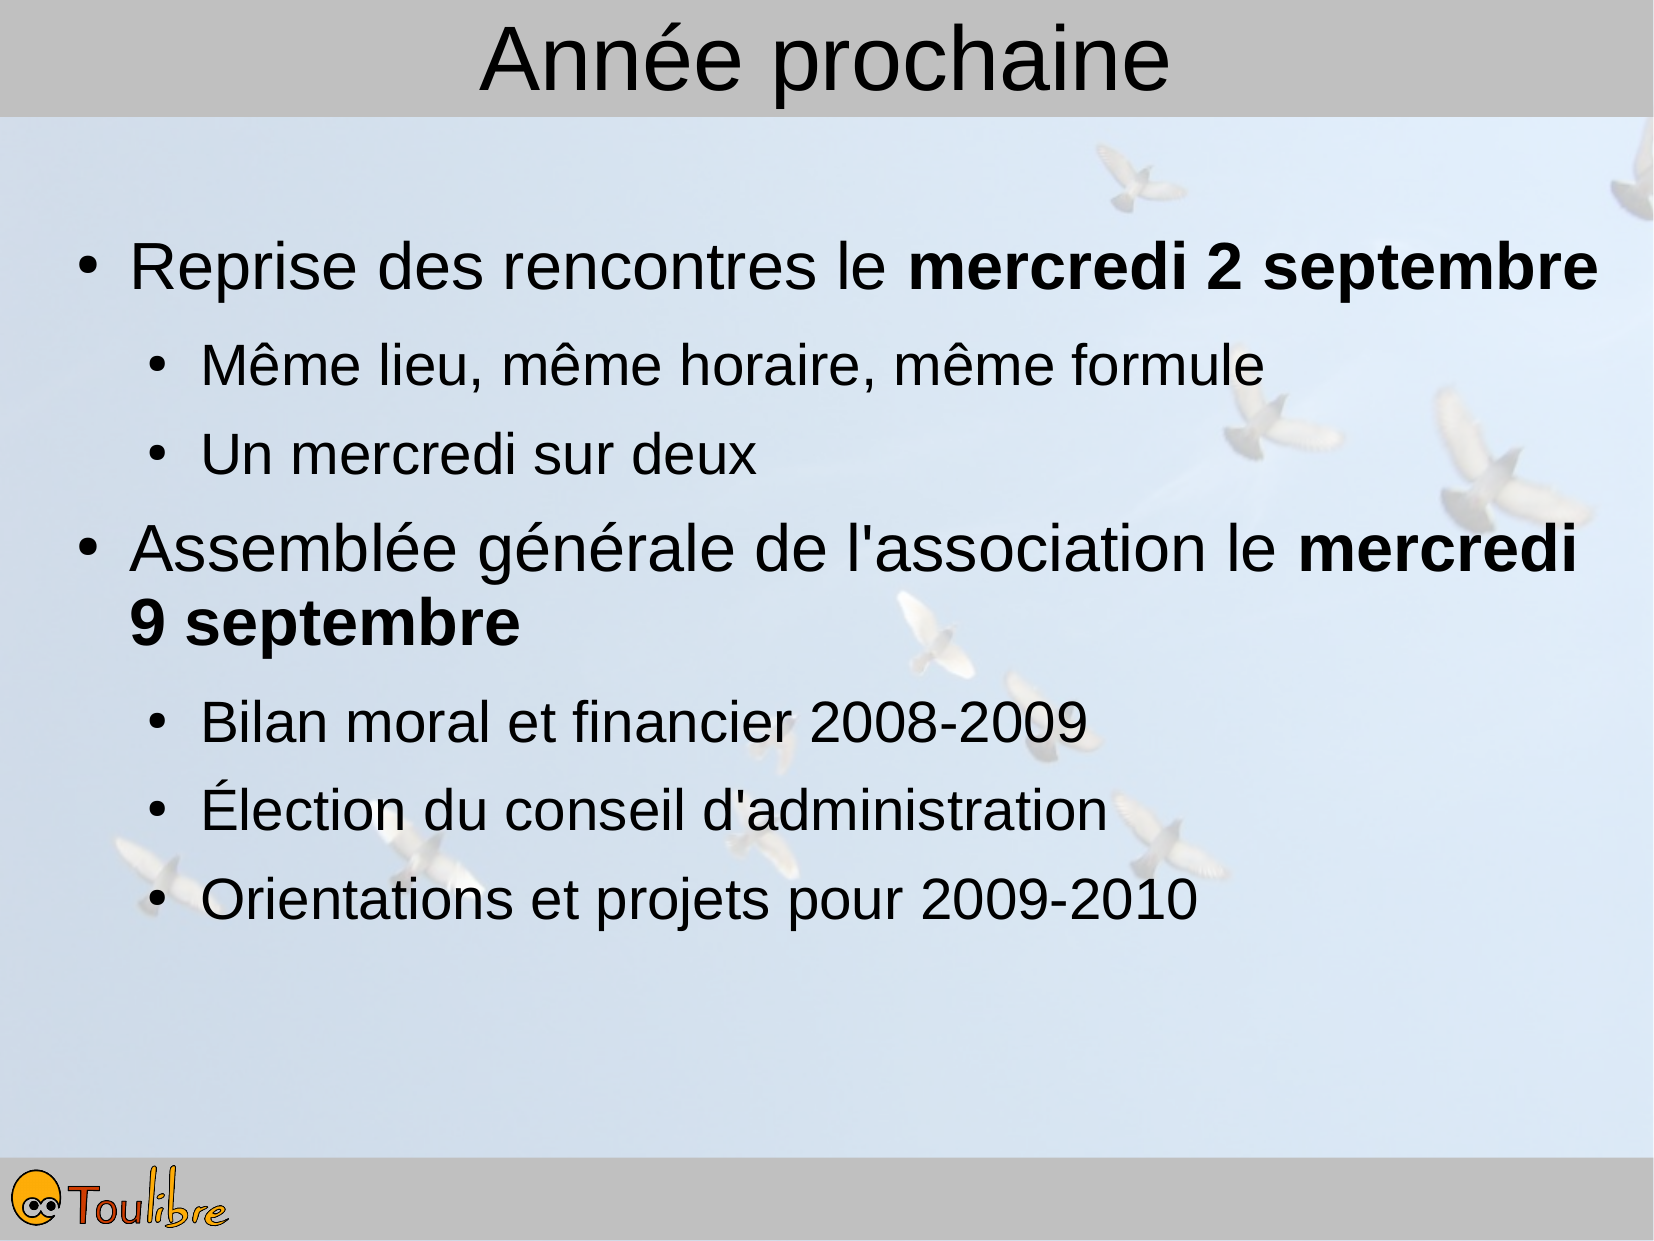

# Année prochaine
Reprise des rencontres le mercredi 2 septembre
Même lieu, même horaire, même formule
Un mercredi sur deux
Assemblée générale de l'association le mercredi 9 septembre
Bilan moral et financier 2008-2009
Élection du conseil d'administration
Orientations et projets pour 2009-2010